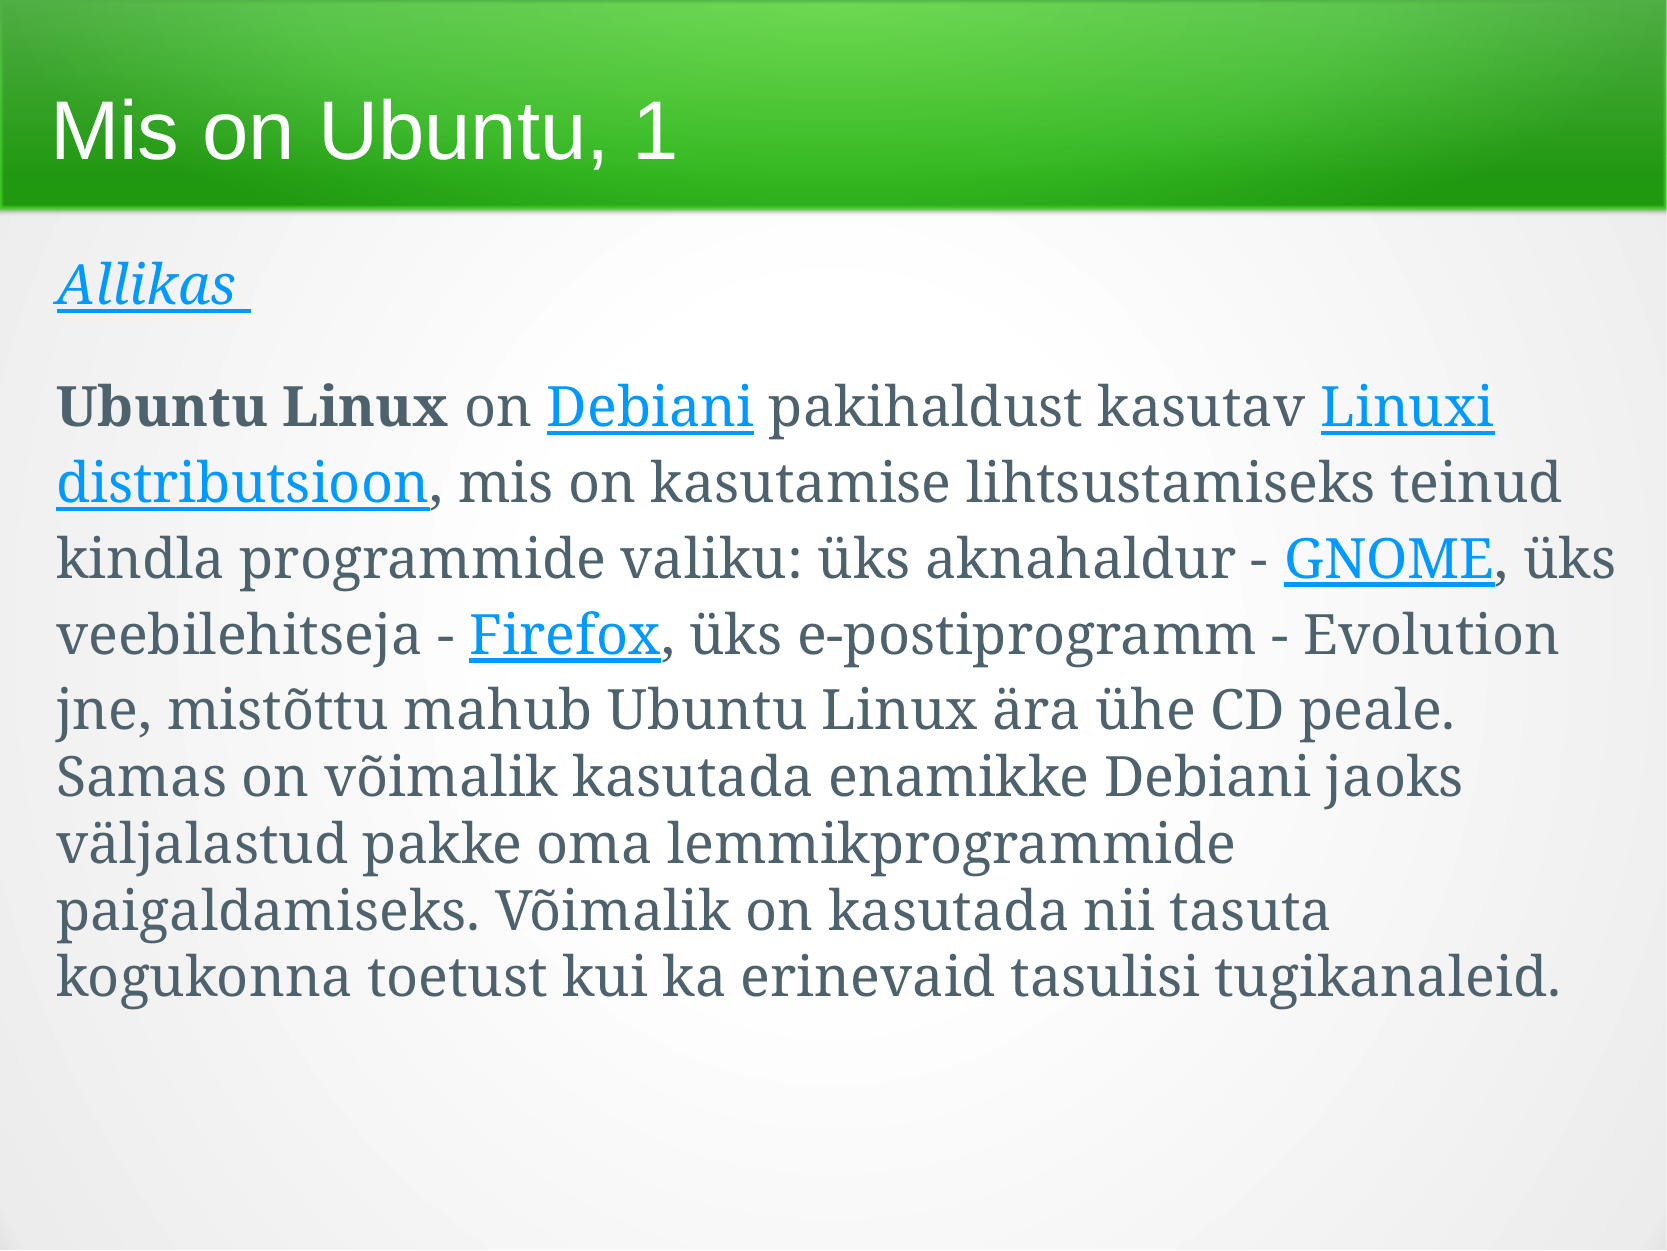

# Mis on Ubuntu, 1
Allikas
Ubuntu Linux on Debiani pakihaldust kasutav Linuxi distributsioon, mis on kasutamise lihtsustamiseks teinud kindla programmide valiku: üks aknahaldur - GNOME, üks veebilehitseja - Firefox, üks e-postiprogramm - Evolution jne, mistõttu mahub Ubuntu Linux ära ühe CD peale. Samas on võimalik kasutada enamikke Debiani jaoks väljalastud pakke oma lemmikprogrammide paigaldamiseks. Võimalik on kasutada nii tasuta kogukonna toetust kui ka erinevaid tasulisi tugikanaleid.